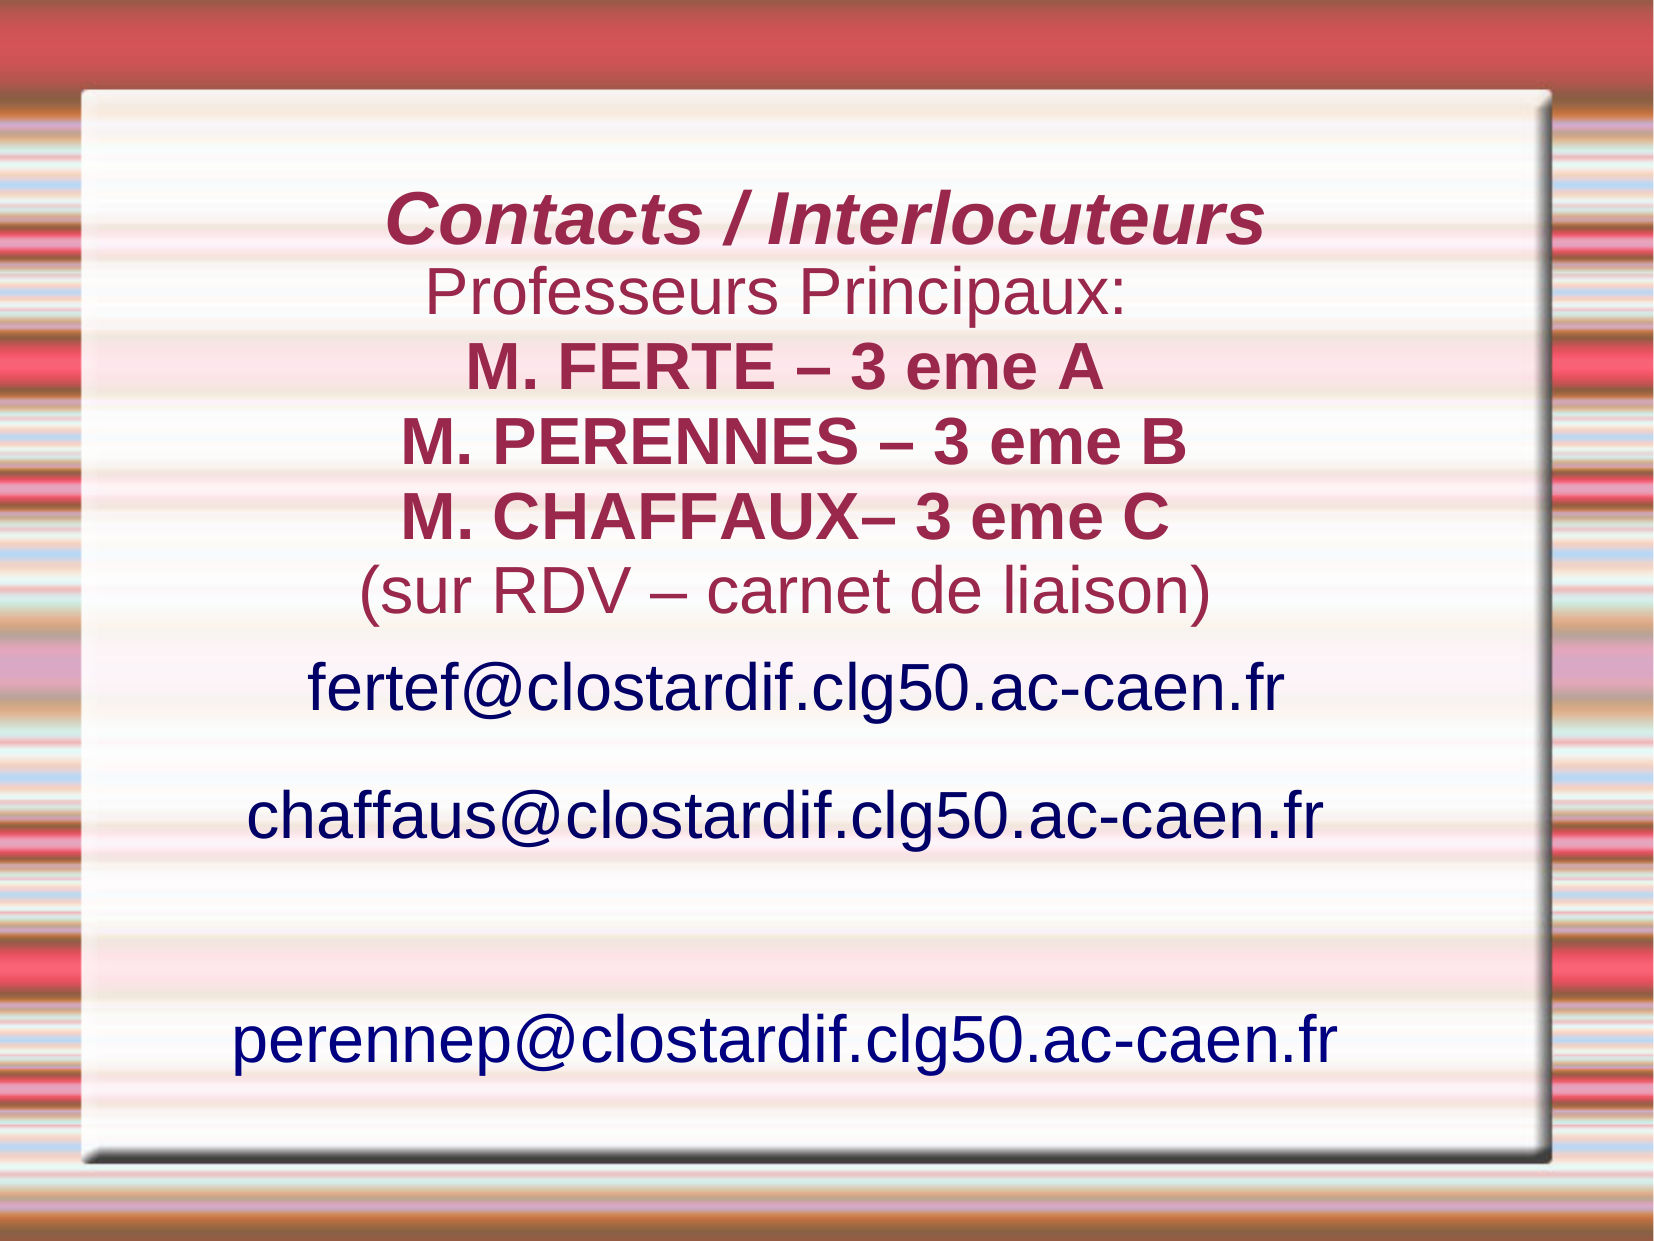

# Contacts / Interlocuteurs
Professeurs Principaux:
M. FERTE – 3 eme A
 M. PERENNES – 3 eme B
M. CHAFFAUX– 3 eme C
(sur RDV – carnet de liaison)
chaffaus@clostardif.clg50.ac-caen.fr
perennep@clostardif.clg50.ac-caen.fr
fertef@clostardif.clg50.ac-caen.fr